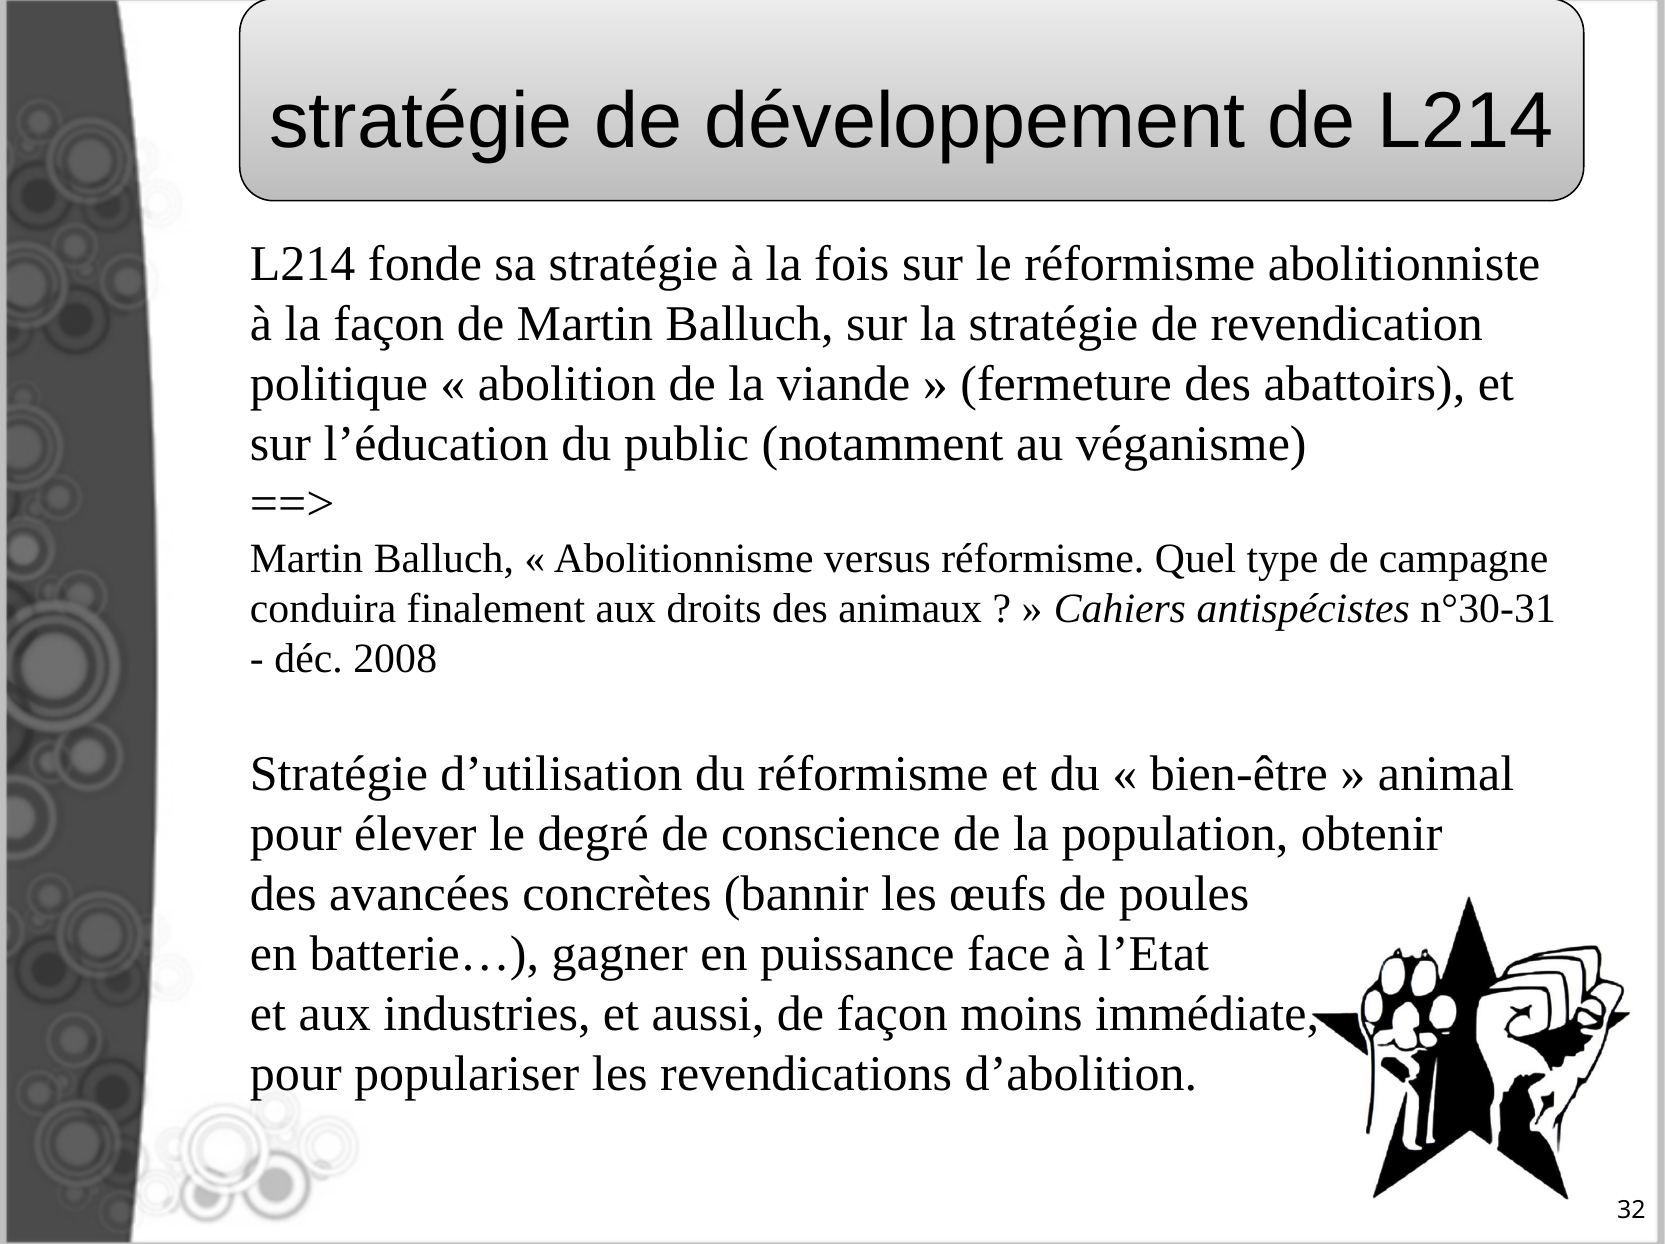

stratégie de développement de L214
L214 fonde sa stratégie à la fois sur le réformisme abolitionniste à la façon de Martin Balluch, sur la stratégie de revendication politique « abolition de la viande » (fermeture des abattoirs), et sur l’éducation du public (notamment au véganisme)
==>
Martin Balluch, « Abolitionnisme versus réformisme. Quel type de campagne conduira finalement aux droits des animaux ? » Cahiers antispécistes n°30-31 - déc. 2008
Stratégie d’utilisation du réformisme et du « bien-être » animal pour élever le degré de conscience de la population, obtenir
des avancées concrètes (bannir les œufs de poules
en batterie…), gagner en puissance face à l’Etat
et aux industries, et aussi, de façon moins immédiate,
pour populariser les revendications d’abolition.